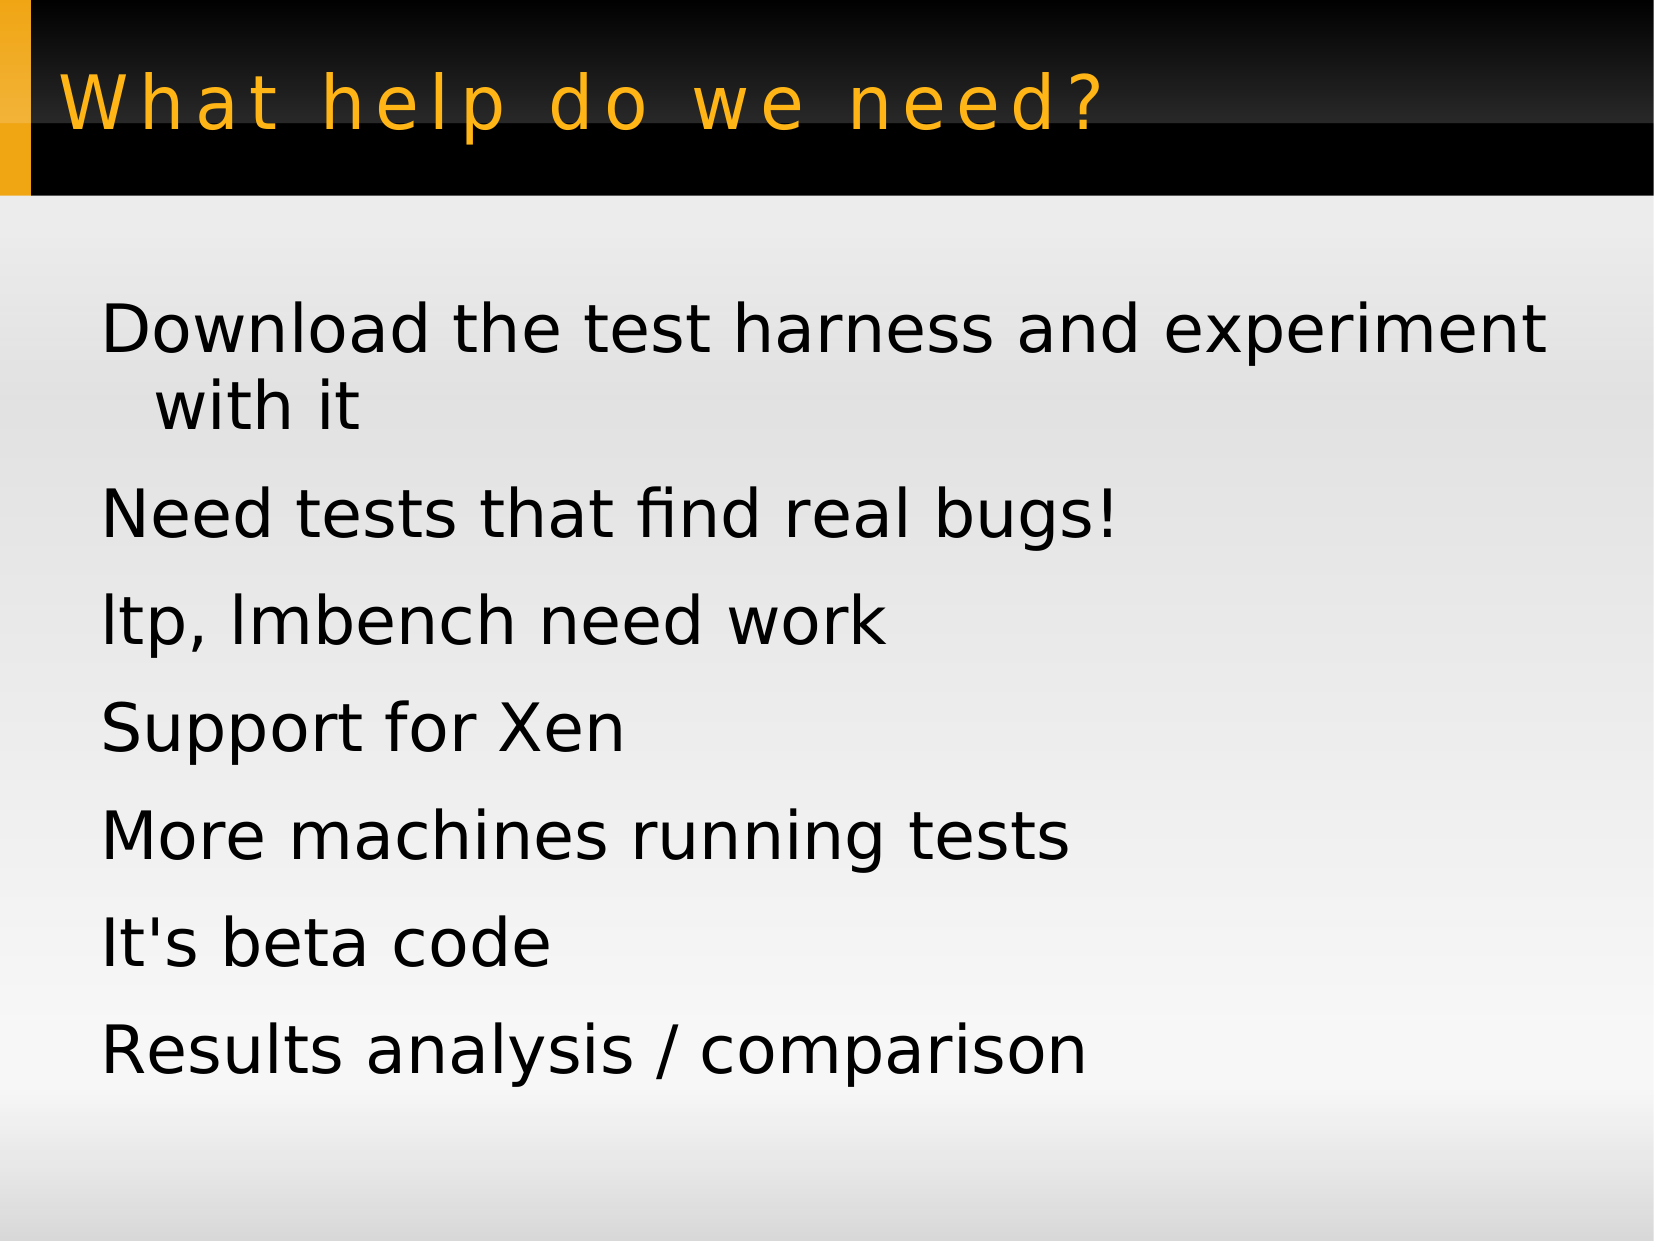

# What help do we need?
Download the test harness and experiment with it
Need tests that find real bugs!
ltp, lmbench need work
Support for Xen
More machines running tests
It's beta code
Results analysis / comparison